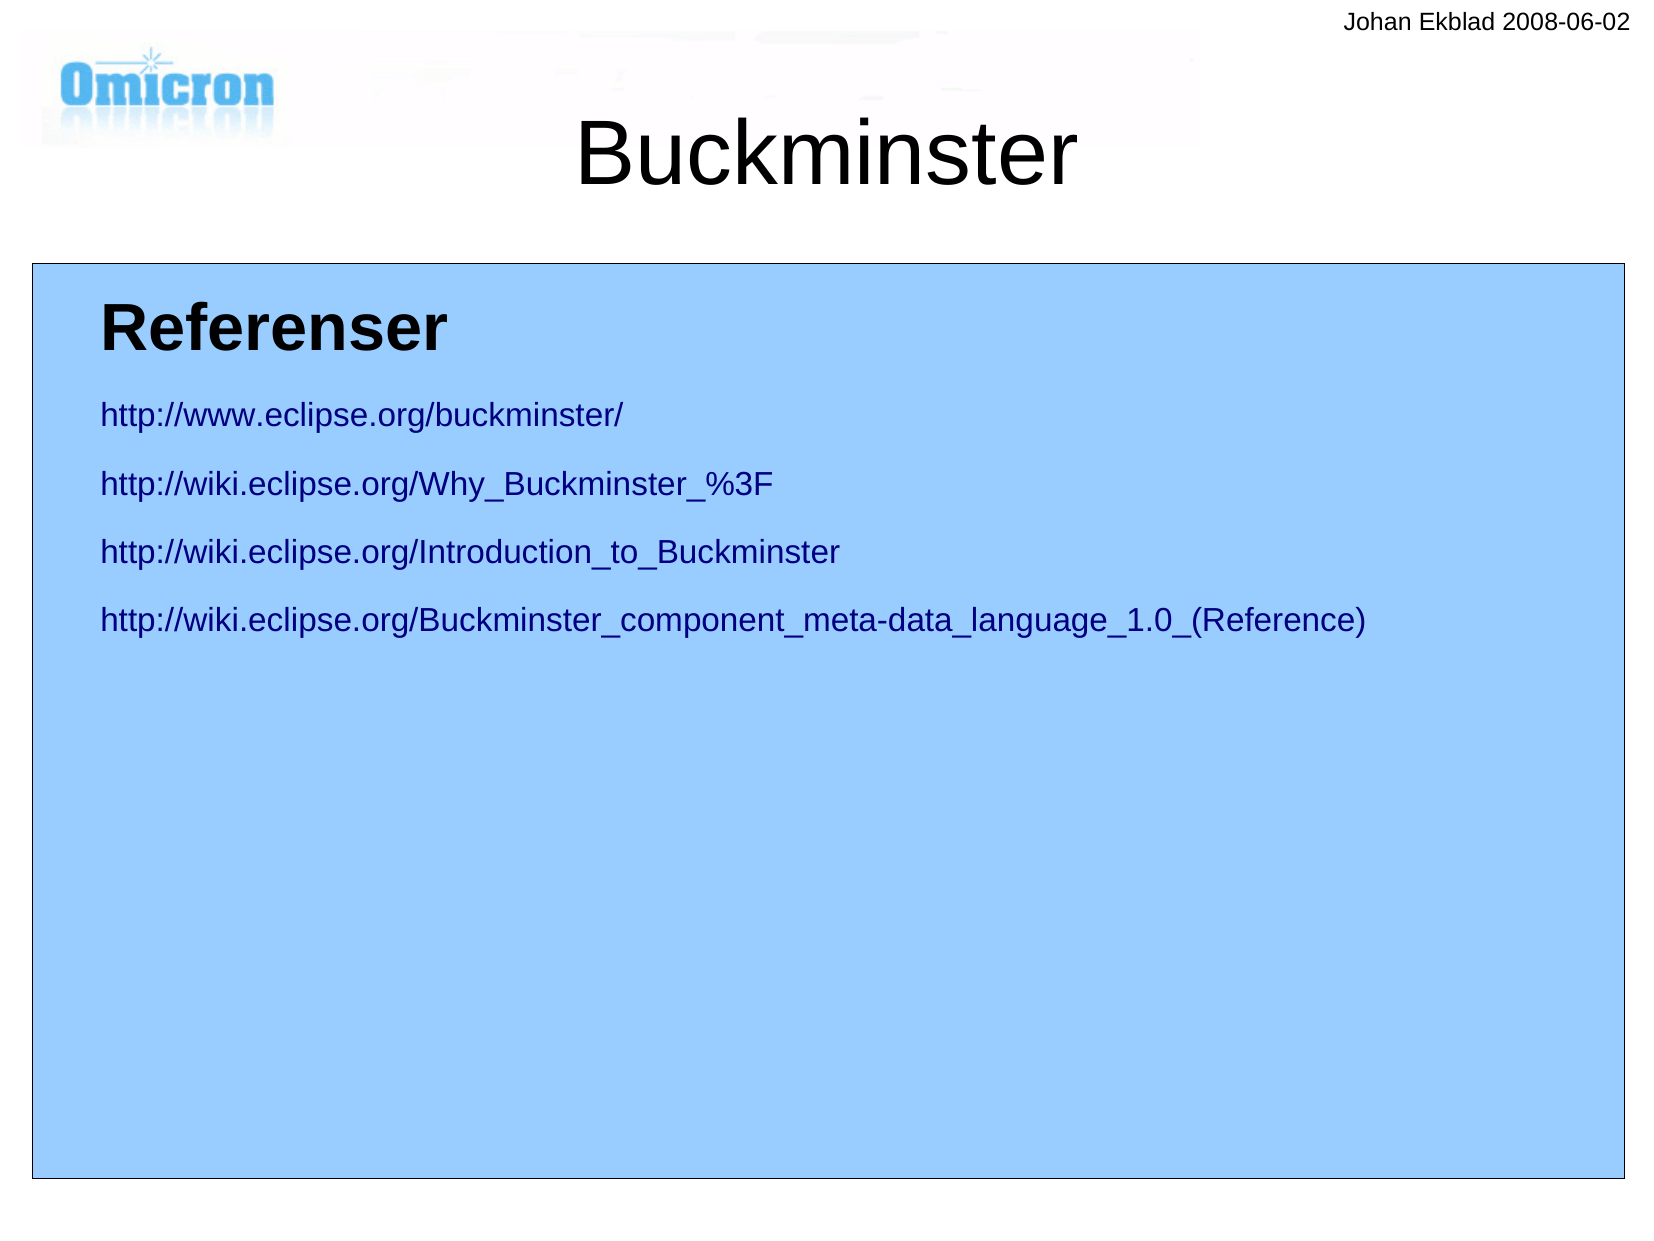

Johan Ekblad 2008-06-02
# Buckminster
Referenser
http://www.eclipse.org/buckminster/
http://wiki.eclipse.org/Why_Buckminster_%3F
http://wiki.eclipse.org/Introduction_to_Buckminster
http://wiki.eclipse.org/Buckminster_component_meta-data_language_1.0_(Reference)